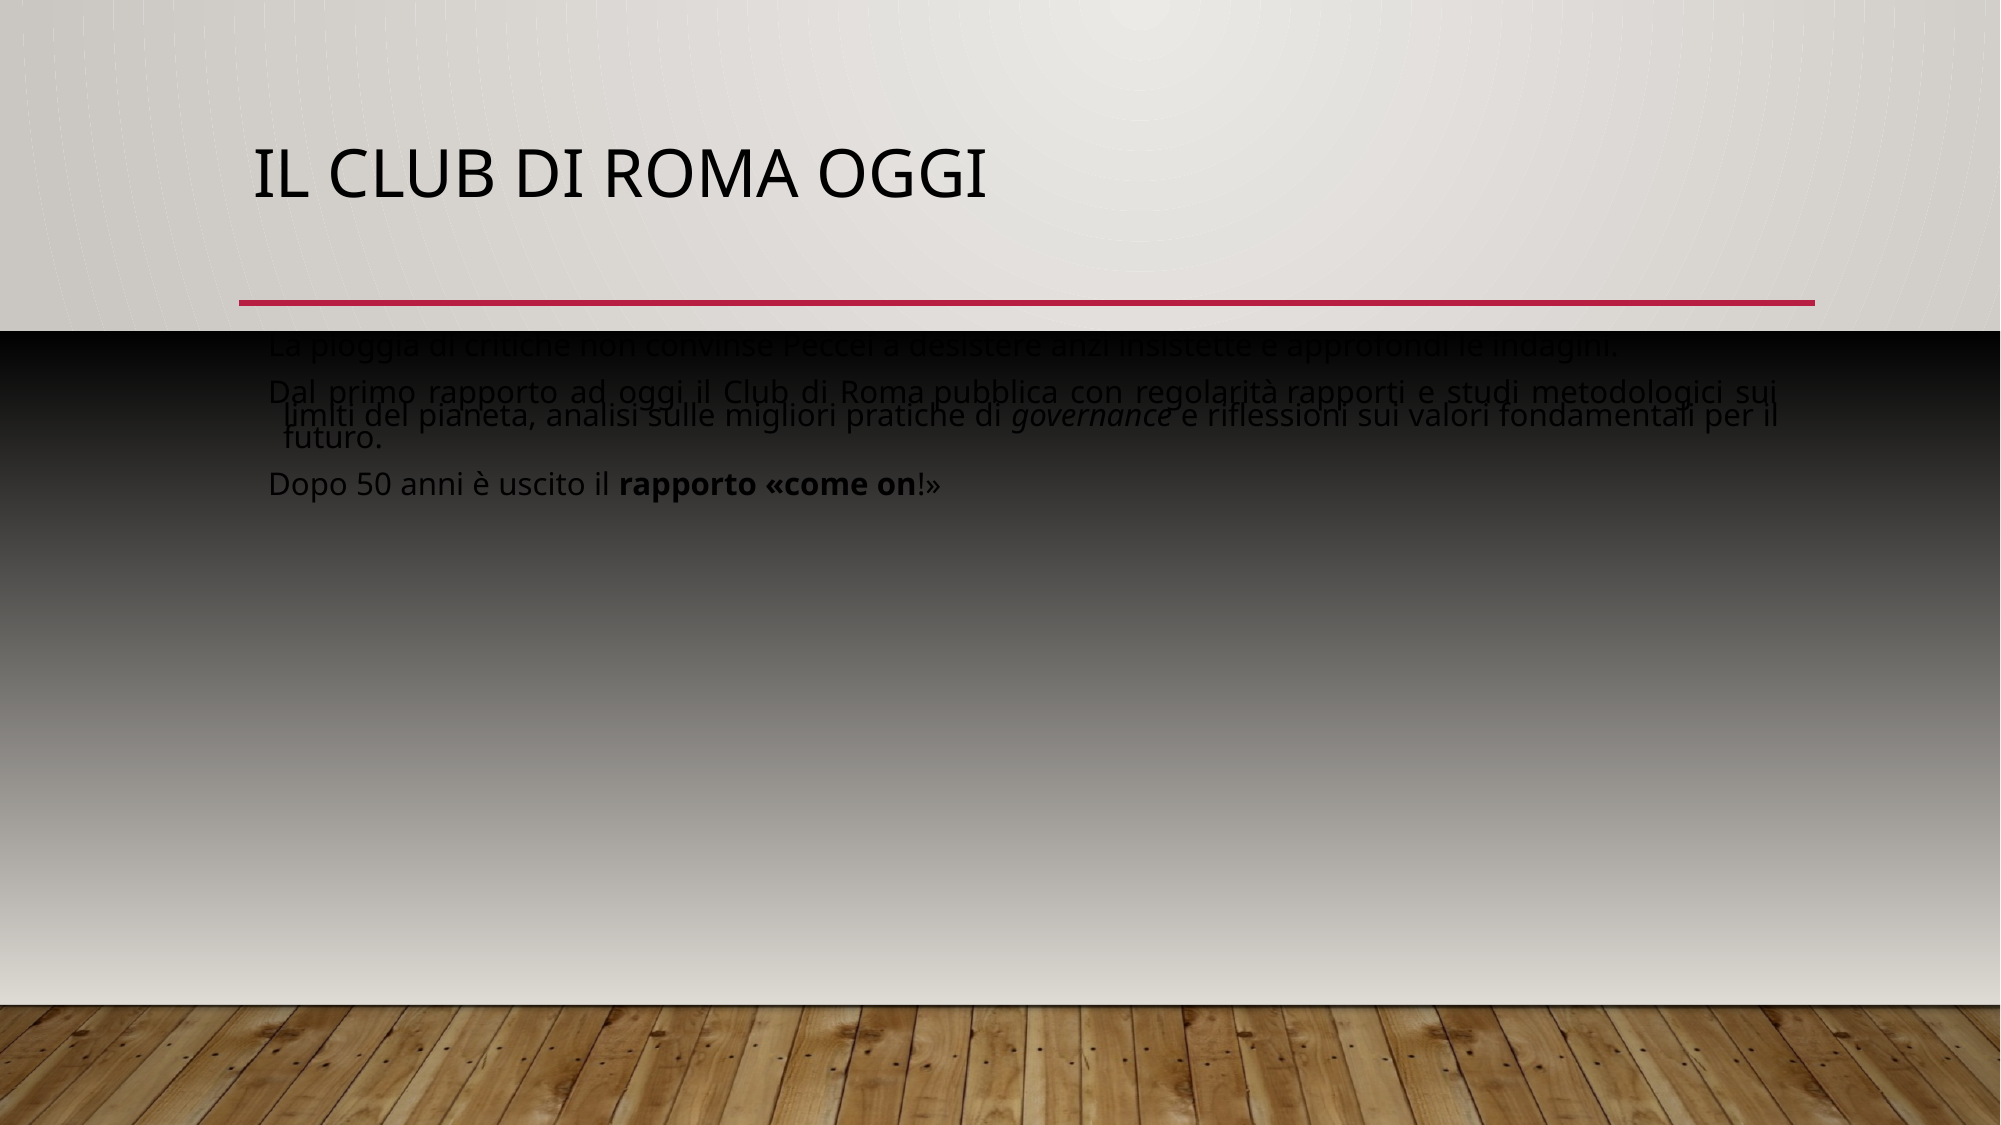

# Il club di roma oggi
La pioggia di critiche non convinse Peccei a desistere anzi insistette e approfondì le indagini.
Dal primo rapporto ad oggi il Club di Roma pubblica con regolarità rapporti e studi metodologici sui limiti del pianeta, analisi sulle migliori pratiche di governance e riflessioni sui valori fondamentali per il futuro.
Dopo 50 anni è uscito il rapporto «come on!»